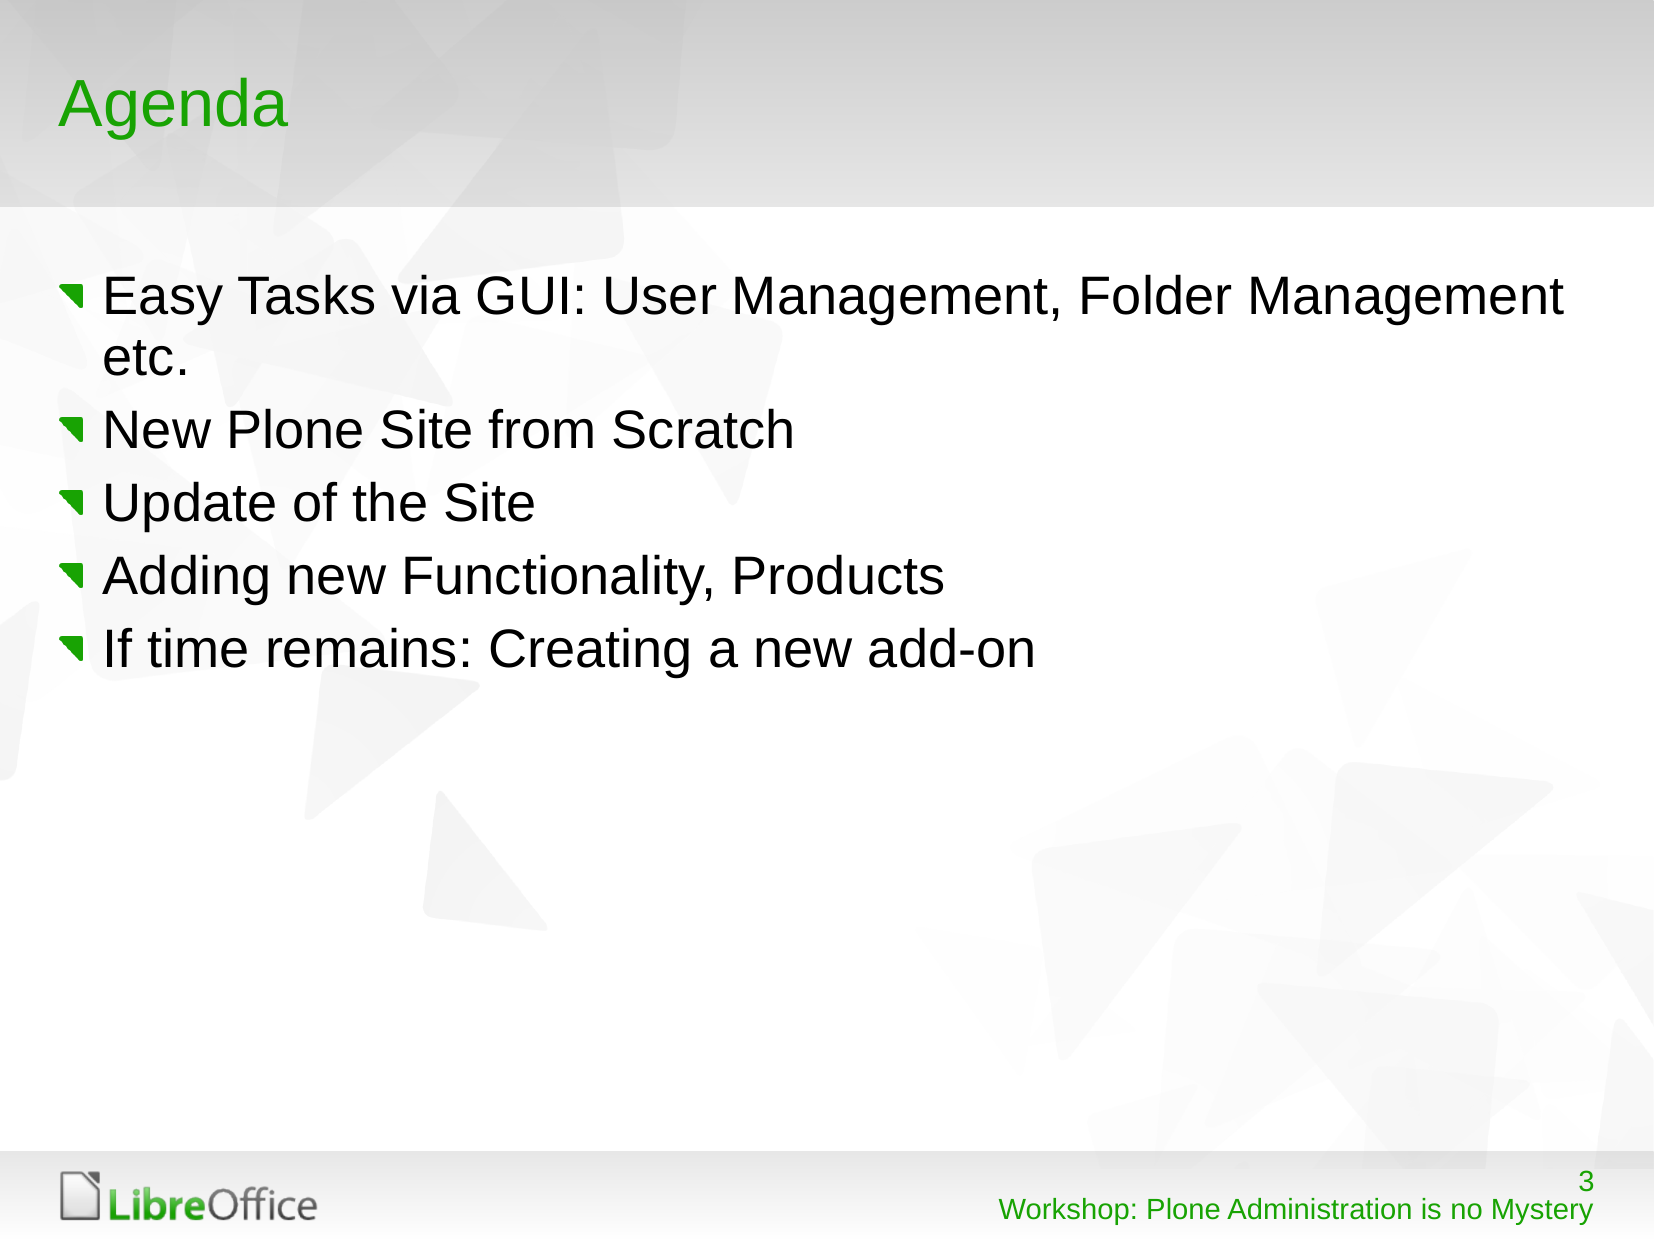

# Agenda
Easy Tasks via GUI: User Management, Folder Management etc.
New Plone Site from Scratch
Update of the Site
Adding new Functionality, Products
If time remains: Creating a new add-on
3
Workshop: Plone Administration is no Mystery